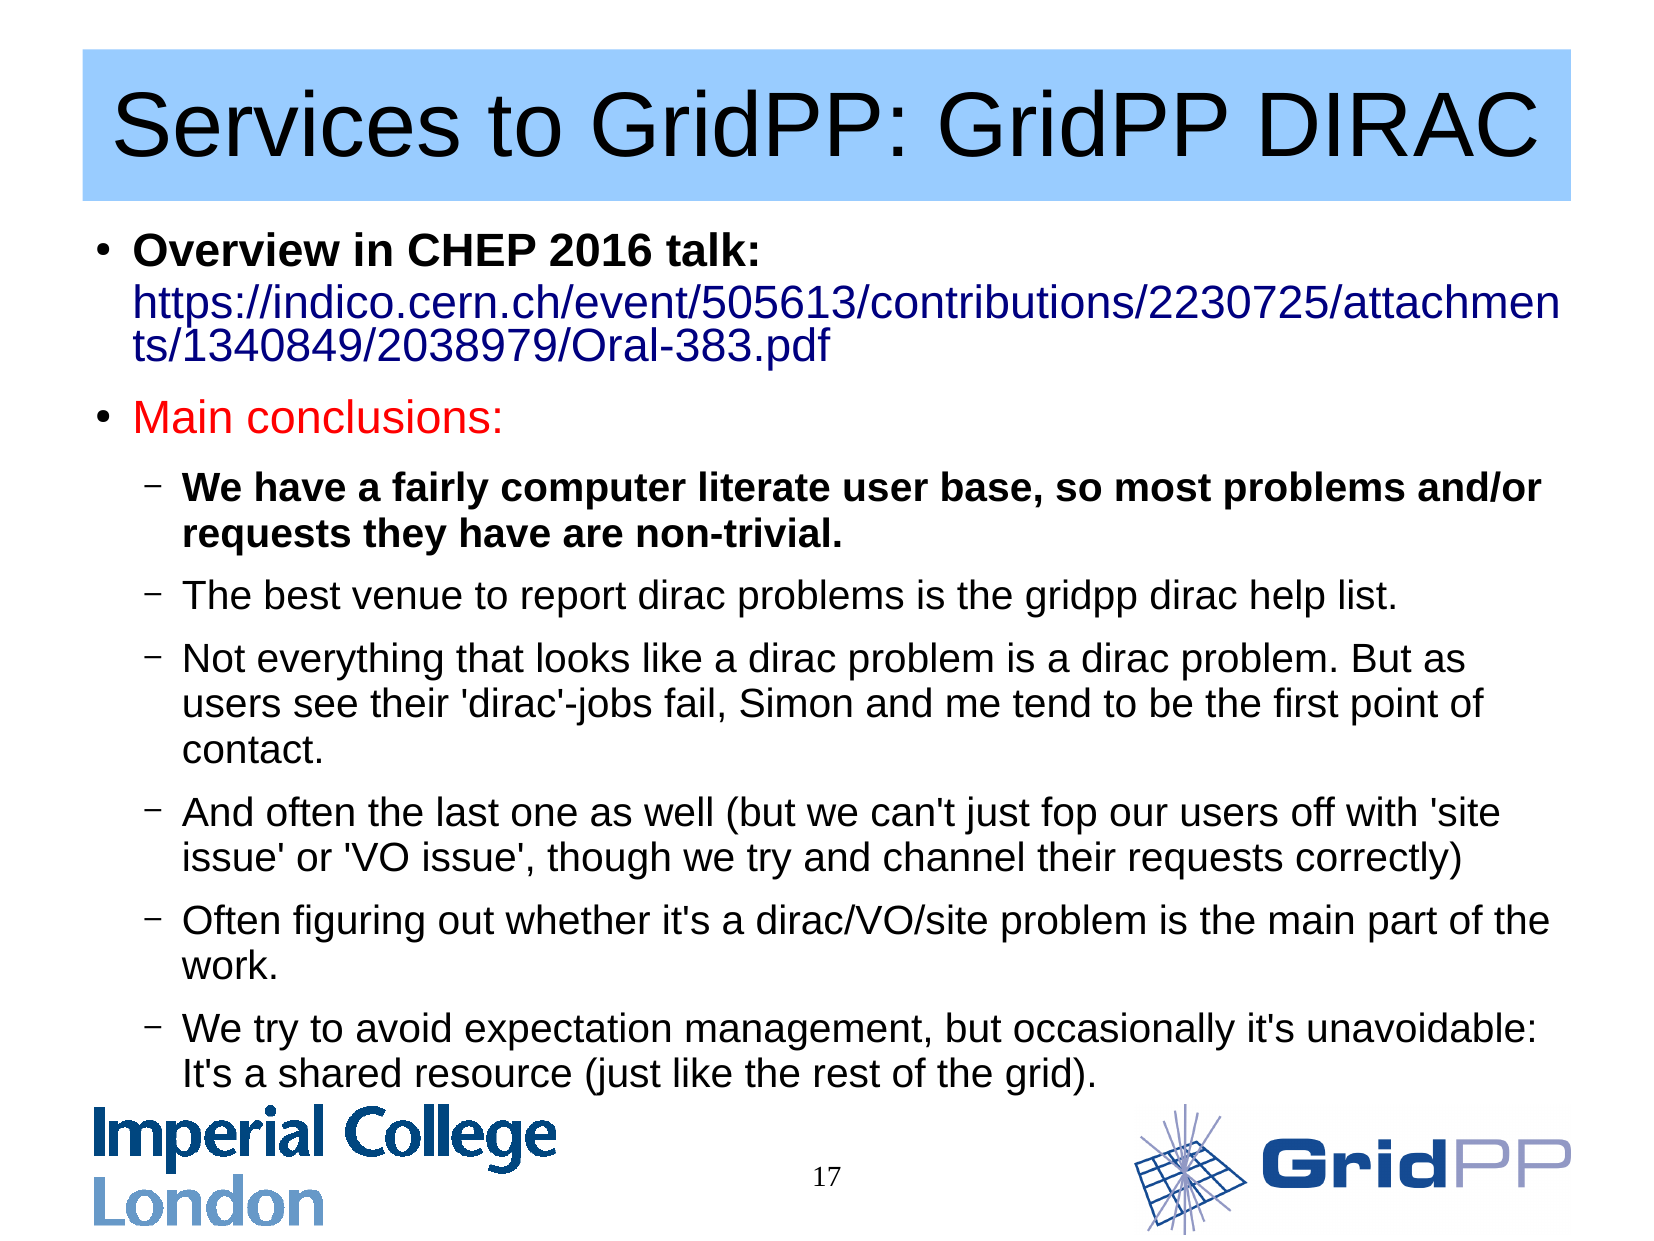

# Services to GridPP: GridPP DIRAC
Overview in CHEP 2016 talk: https://indico.cern.ch/event/505613/contributions/2230725/attachments/1340849/2038979/Oral-383.pdf
Main conclusions:
We have a fairly computer literate user base, so most problems and/or requests they have are non-trivial.
The best venue to report dirac problems is the gridpp dirac help list.
Not everything that looks like a dirac problem is a dirac problem. But as users see their 'dirac'-jobs fail, Simon and me tend to be the first point of contact.
And often the last one as well (but we can't just fop our users off with 'site issue' or 'VO issue', though we try and channel their requests correctly)
Often figuring out whether it's a dirac/VO/site problem is the main part of the work.
We try to avoid expectation management, but occasionally it's unavoidable: It's a shared resource (just like the rest of the grid).
17